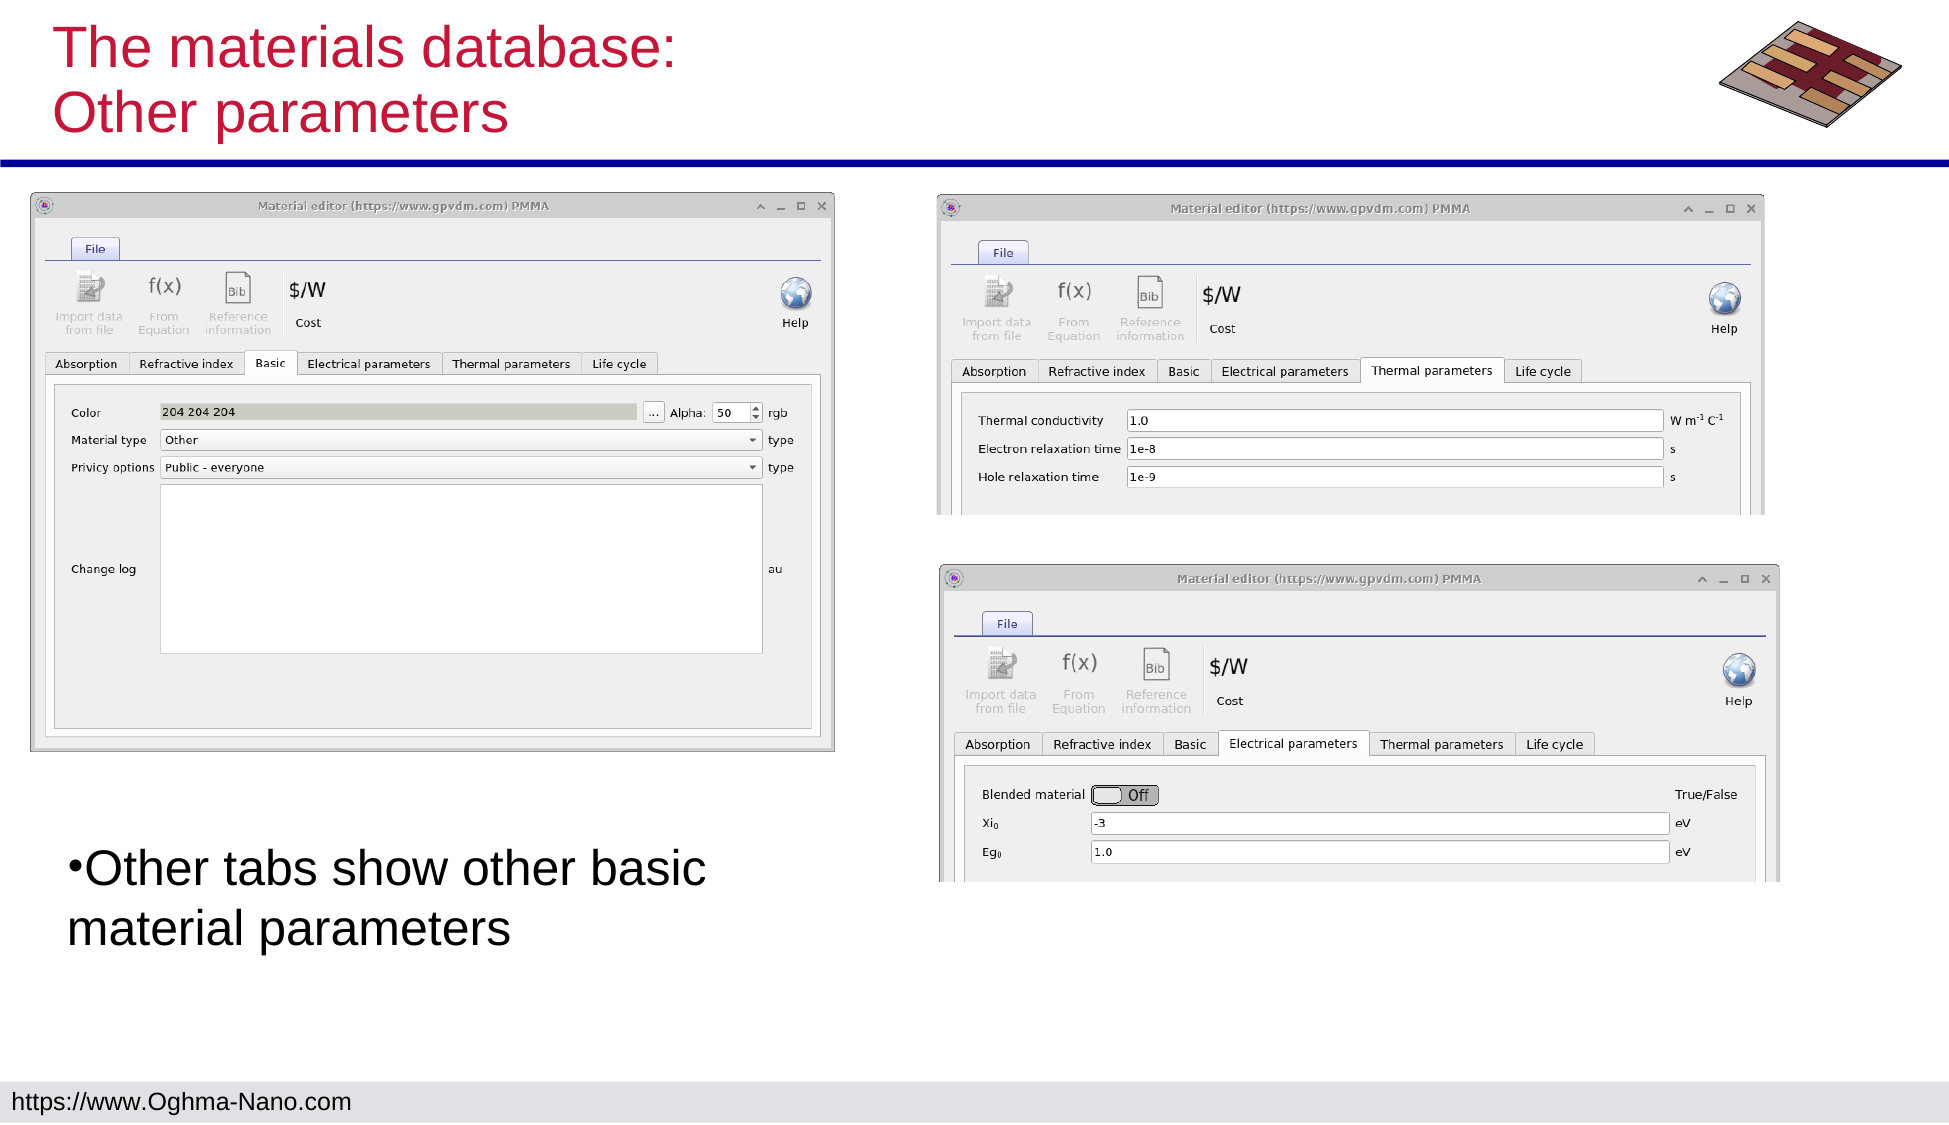

# The materials database: Other parameters
Other tabs show other basic material parameters